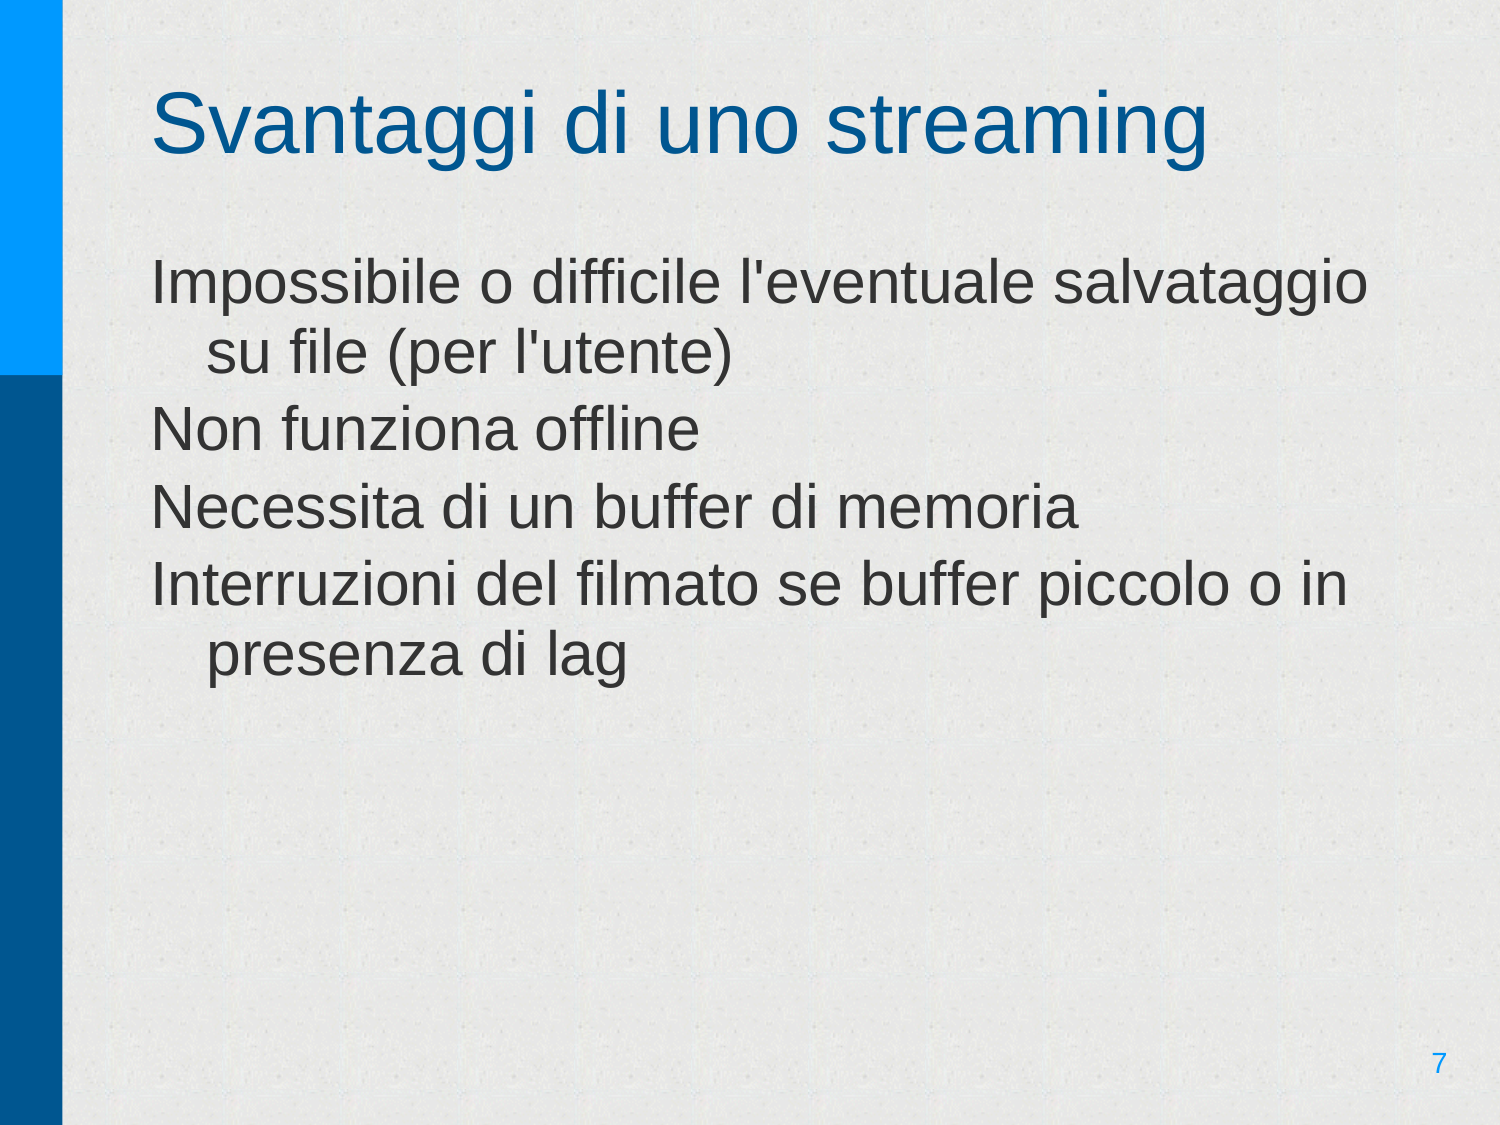

# Svantaggi di uno streaming
Impossibile o difficile l'eventuale salvataggio su file (per l'utente)
Non funziona offline
Necessita di un buffer di memoria
Interruzioni del filmato se buffer piccolo o in presenza di lag
7